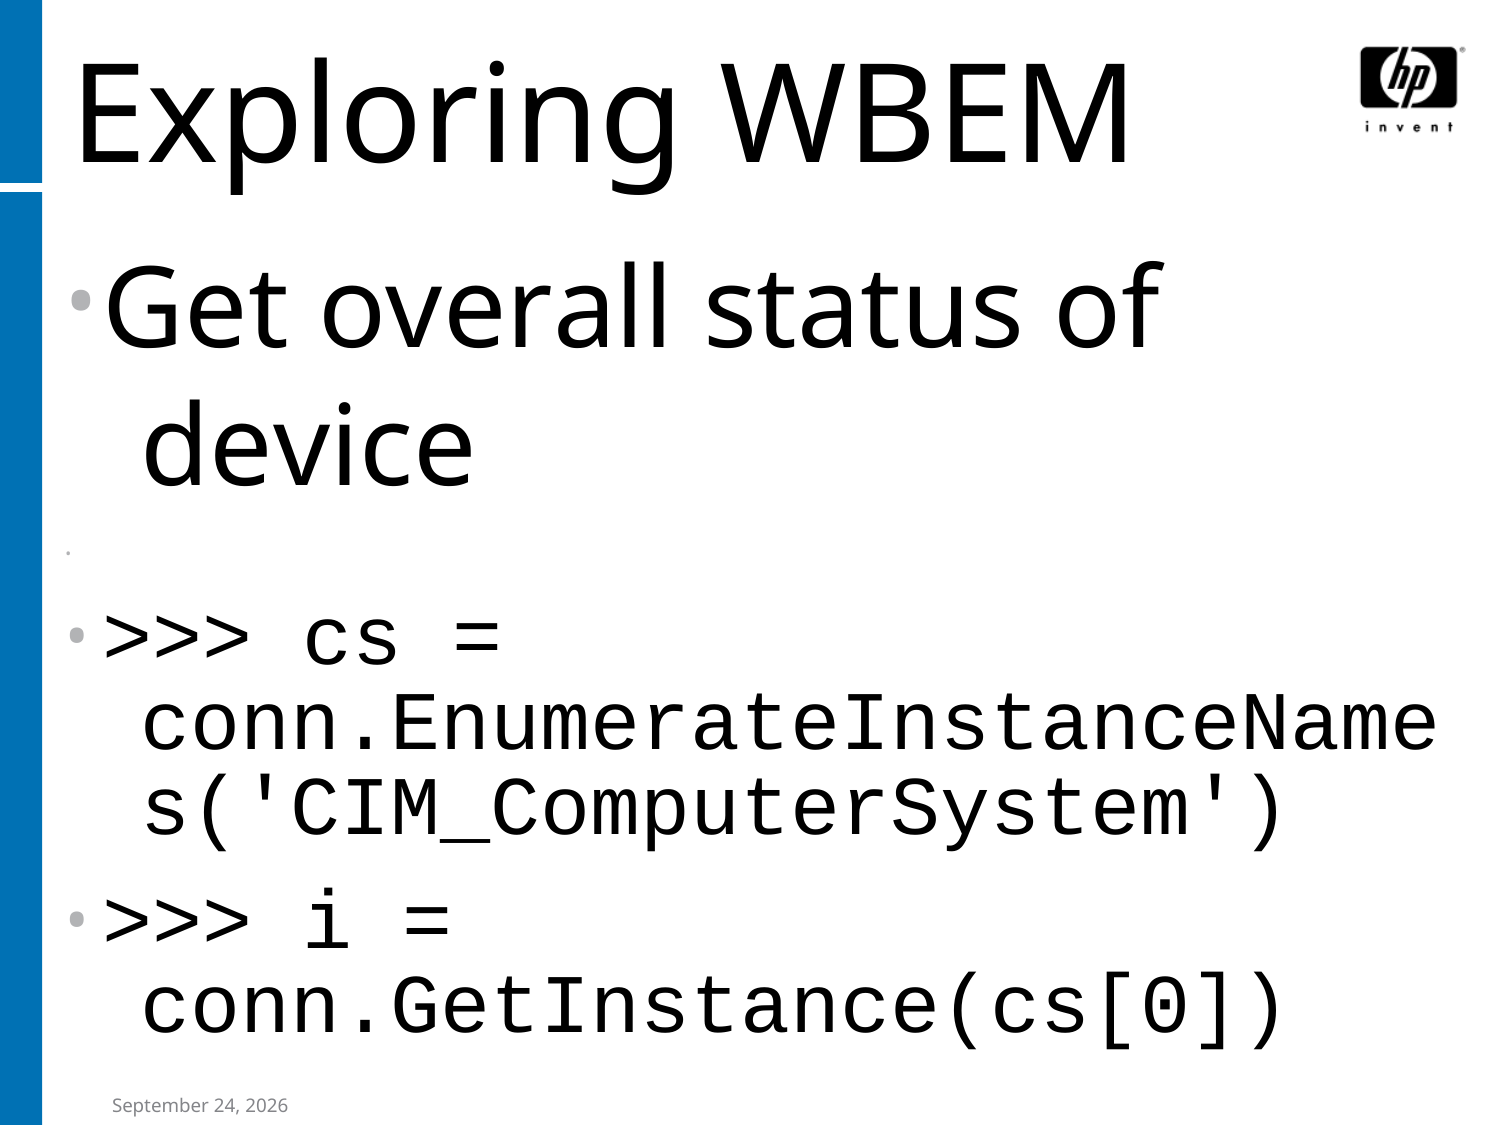

# Exploring WBEM
Get overall status of device
>>> cs = conn.EnumerateInstanceNames('CIM_ComputerSystem')
>>> i = conn.GetInstance(cs[0])